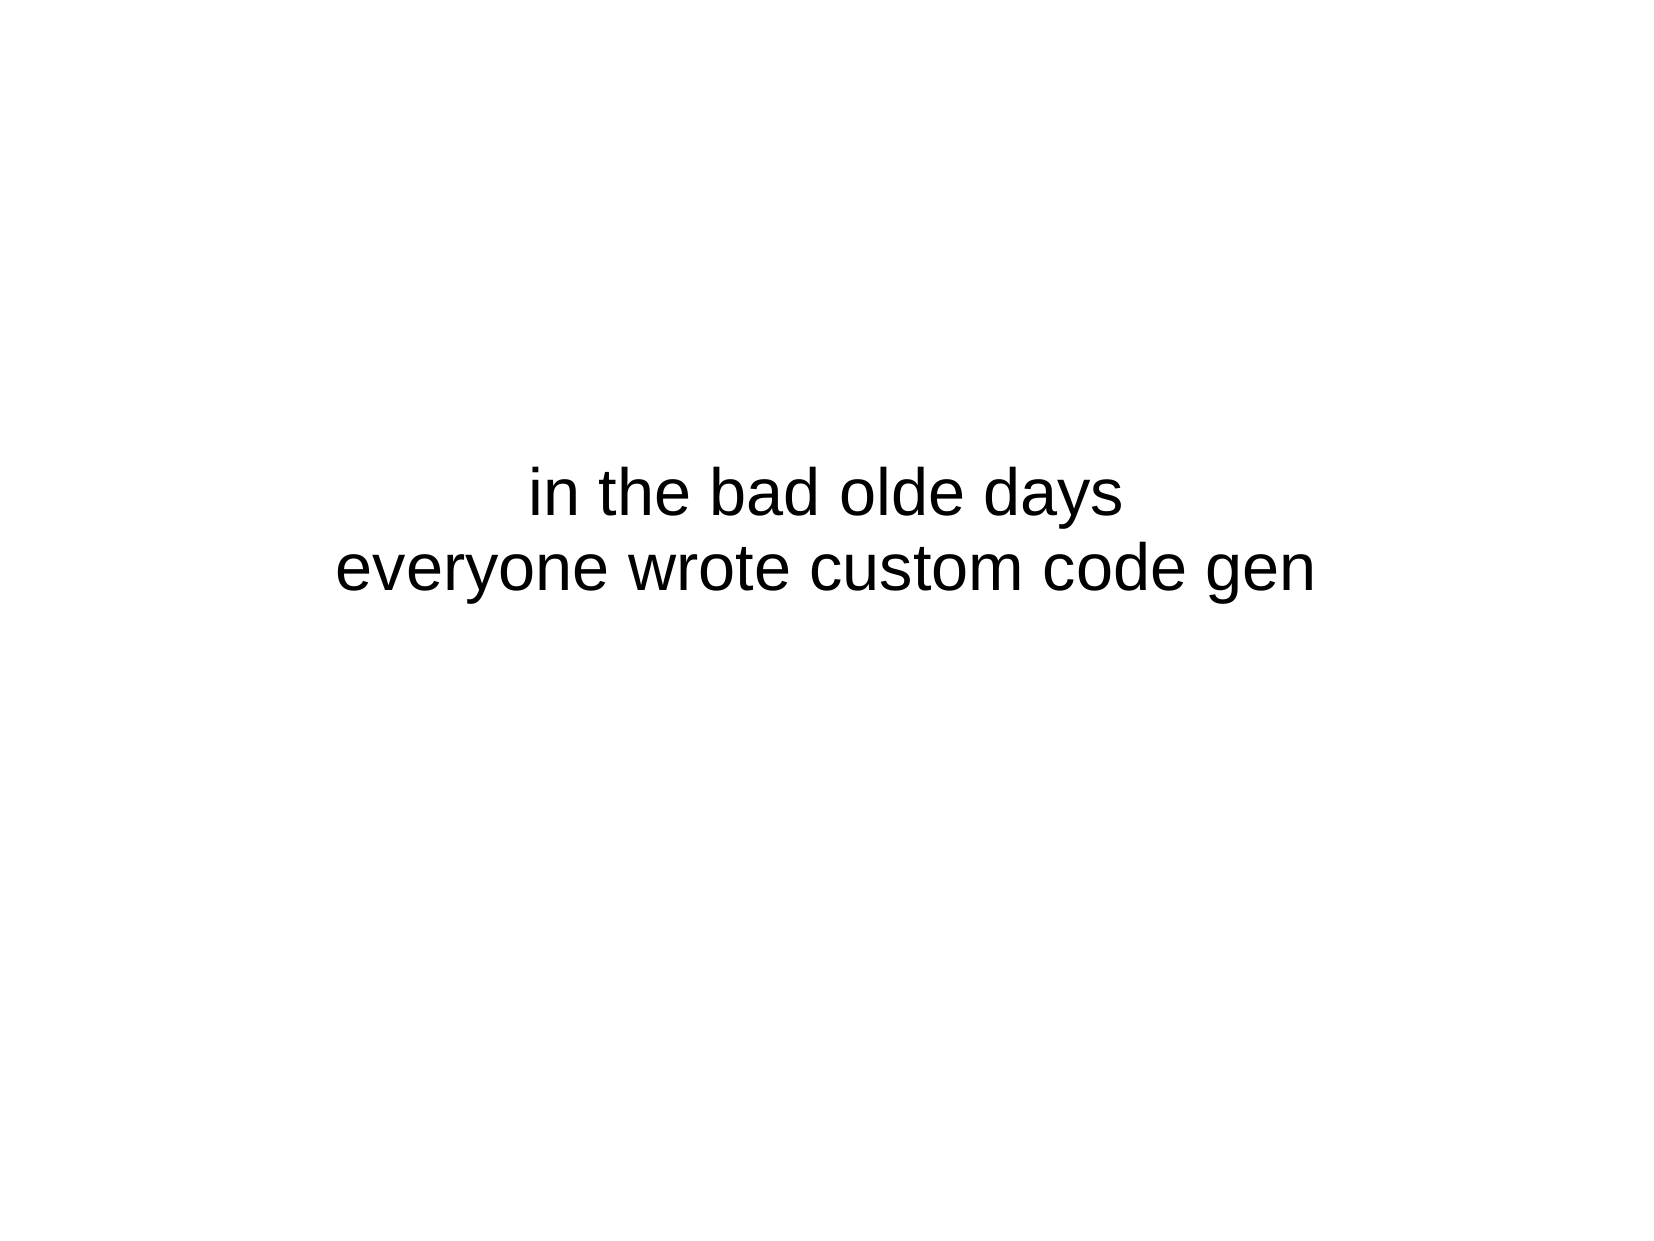

# in the bad olde days
everyone wrote custom code gen